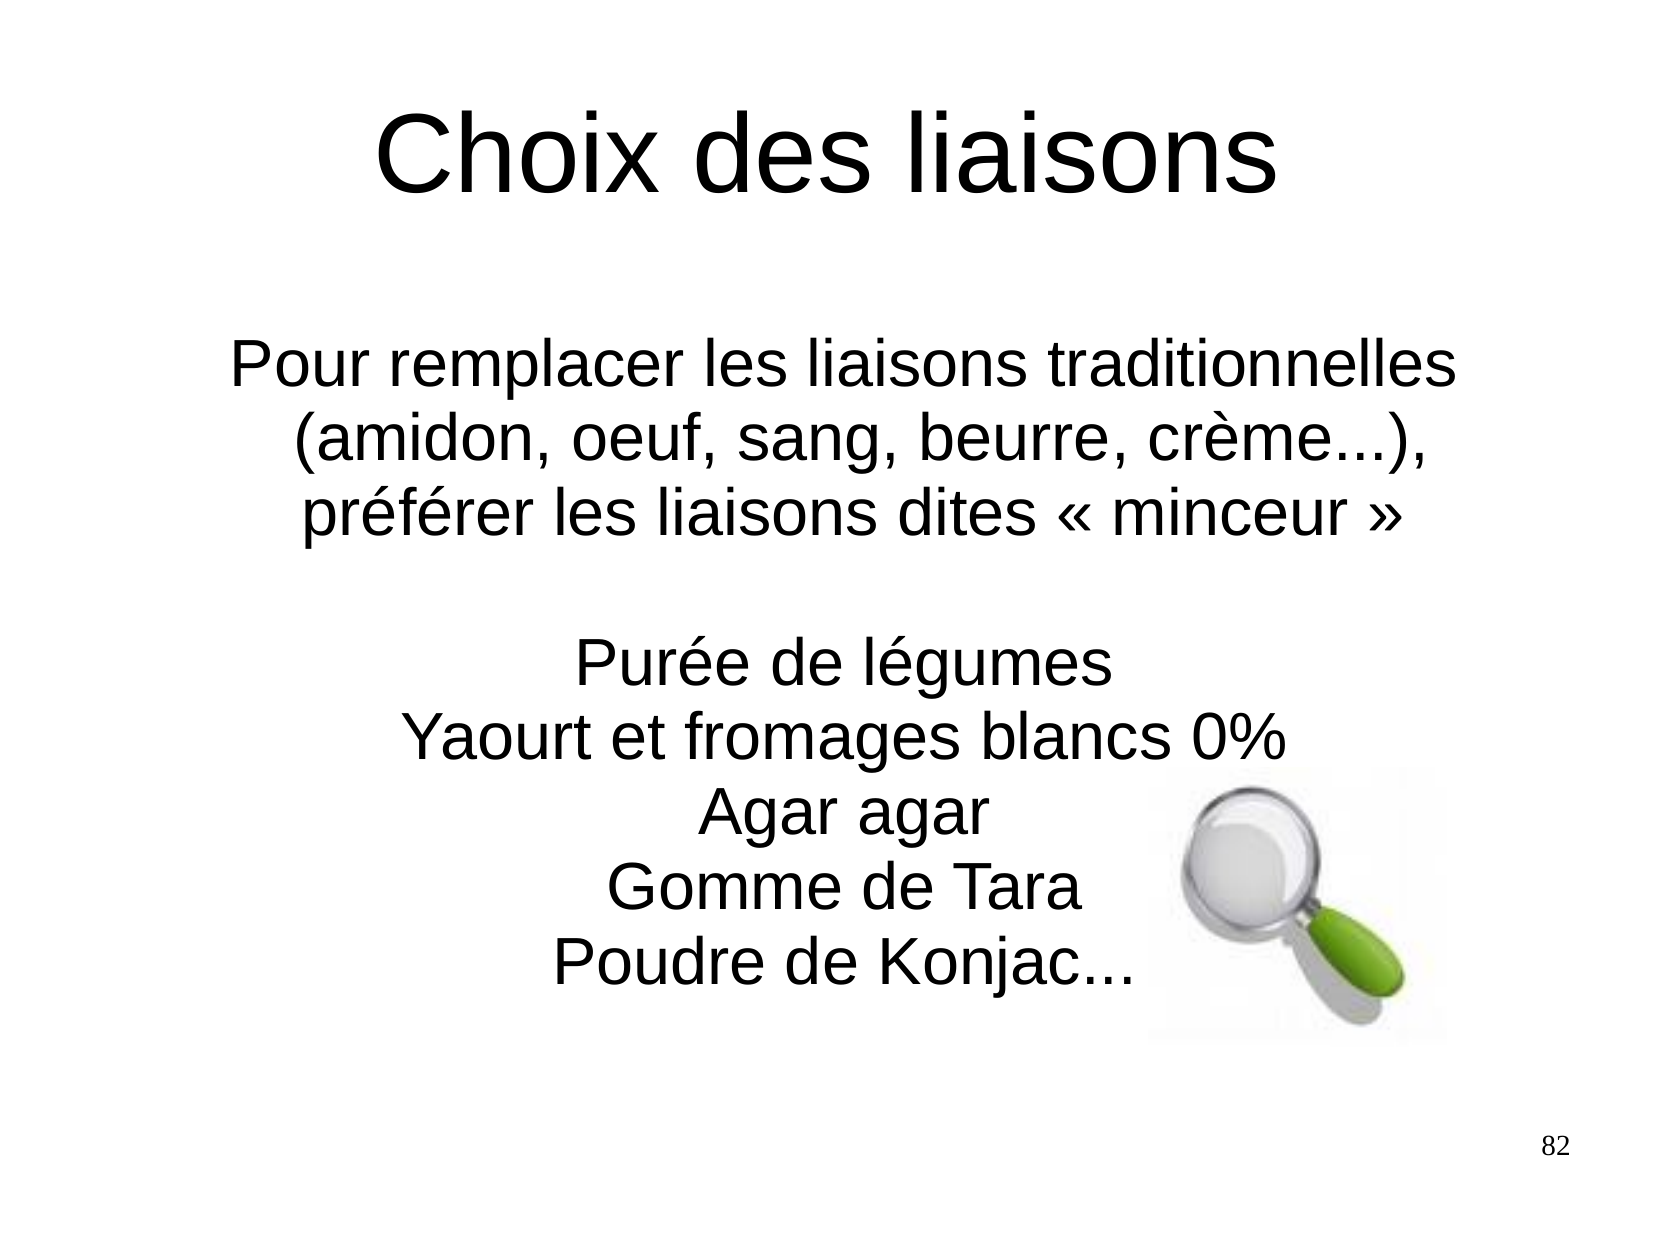

# Choix des liaisons
Pour remplacer les liaisons traditionnelles (amidon, oeuf, sang, beurre, crème...),
 préférer les liaisons dites « minceur »
Purée de légumes
Yaourt et fromages blancs 0%
Agar agar
Gomme de Tara
Poudre de Konjac...
82